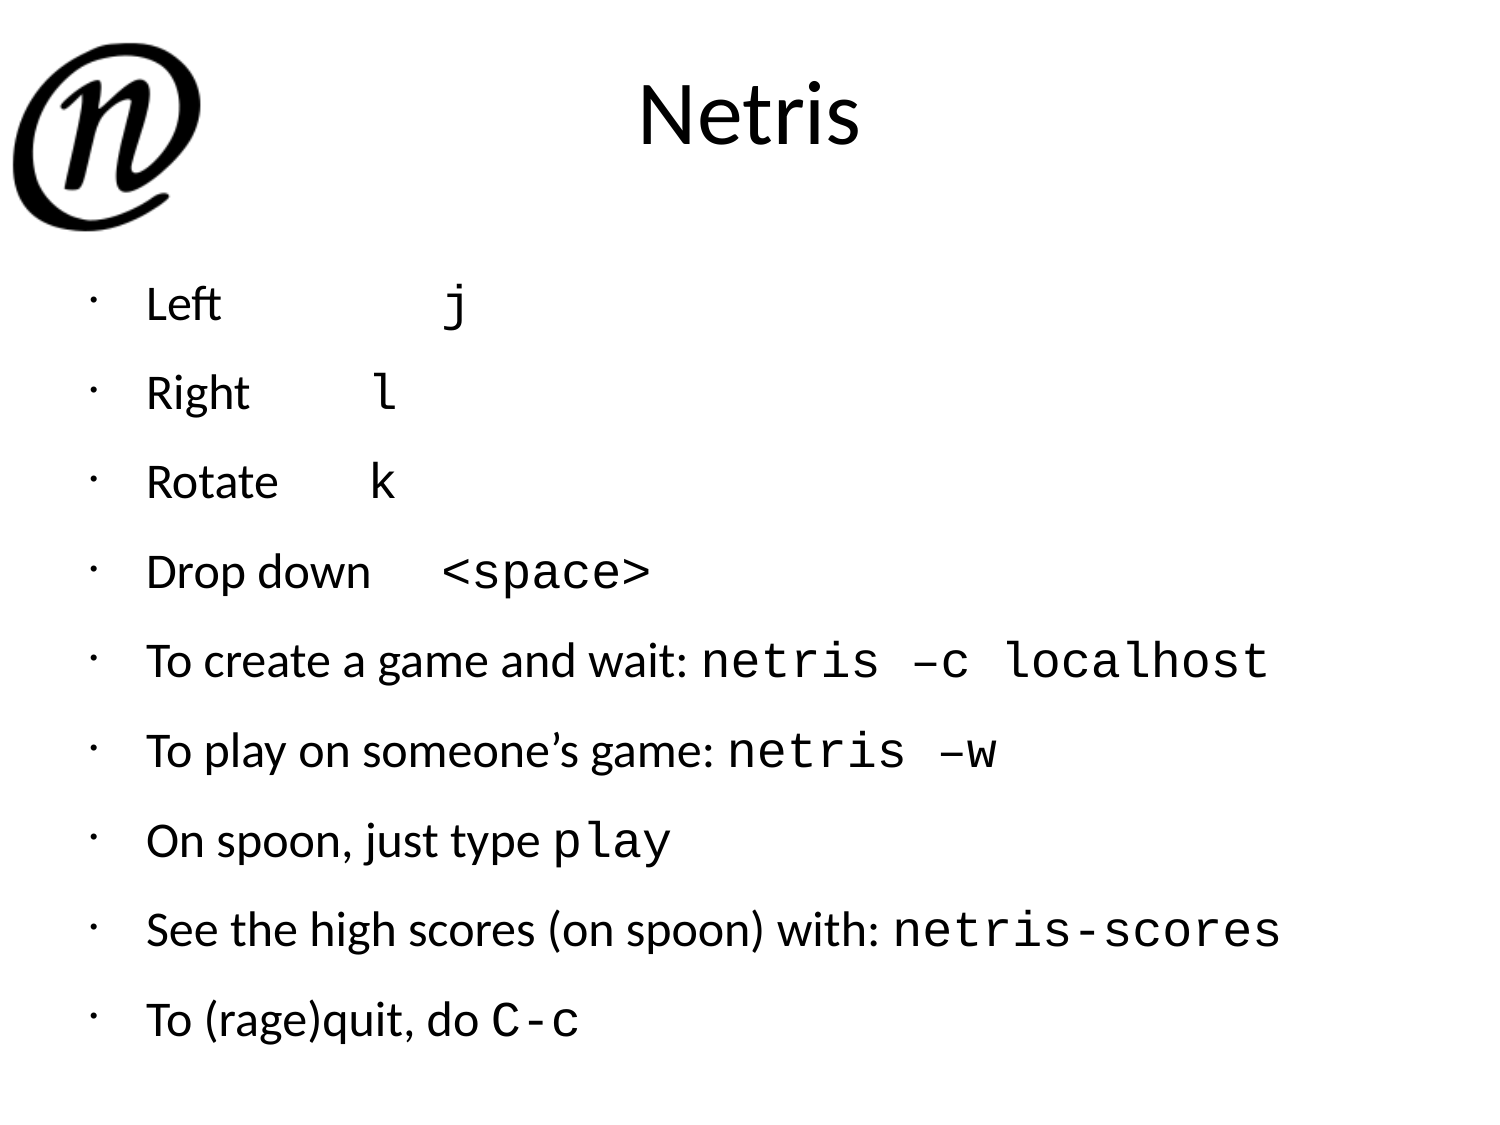

# Netris
Left			j
Right		l
Rotate		k
Drop down	<space>
To create a game and wait: netris –c localhost
To play on someone’s game: netris –w
On spoon, just type play
See the high scores (on spoon) with: netris-scores
To (rage)quit, do C-c